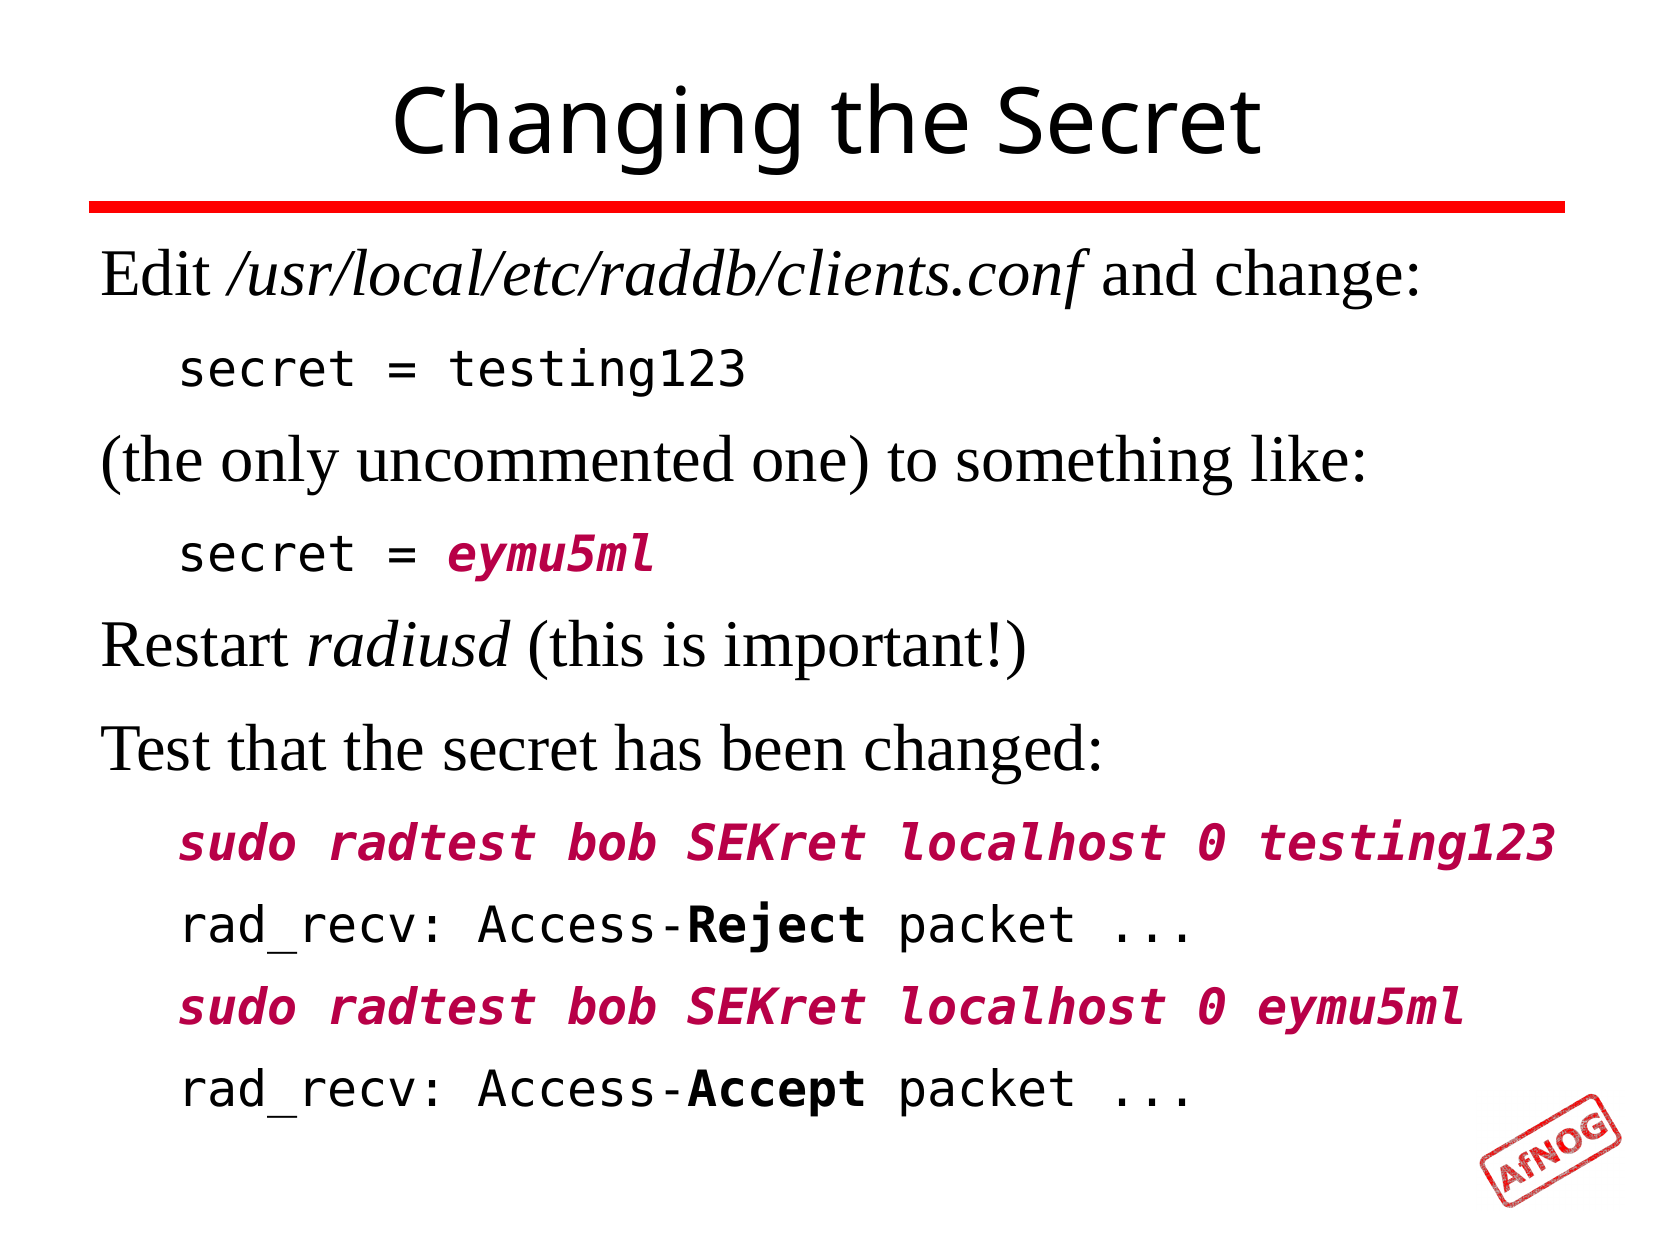

# Changing the Secret
Edit /usr/local/etc/raddb/clients.conf and change:
secret = testing123
(the only uncommented one) to something like:
secret = eymu5ml
Restart radiusd (this is important!)
Test that the secret has been changed:
sudo radtest bob SEKret localhost 0 testing123
rad_recv: Access-Reject packet ...
sudo radtest bob SEKret localhost 0 eymu5ml
rad_recv: Access-Accept packet ...